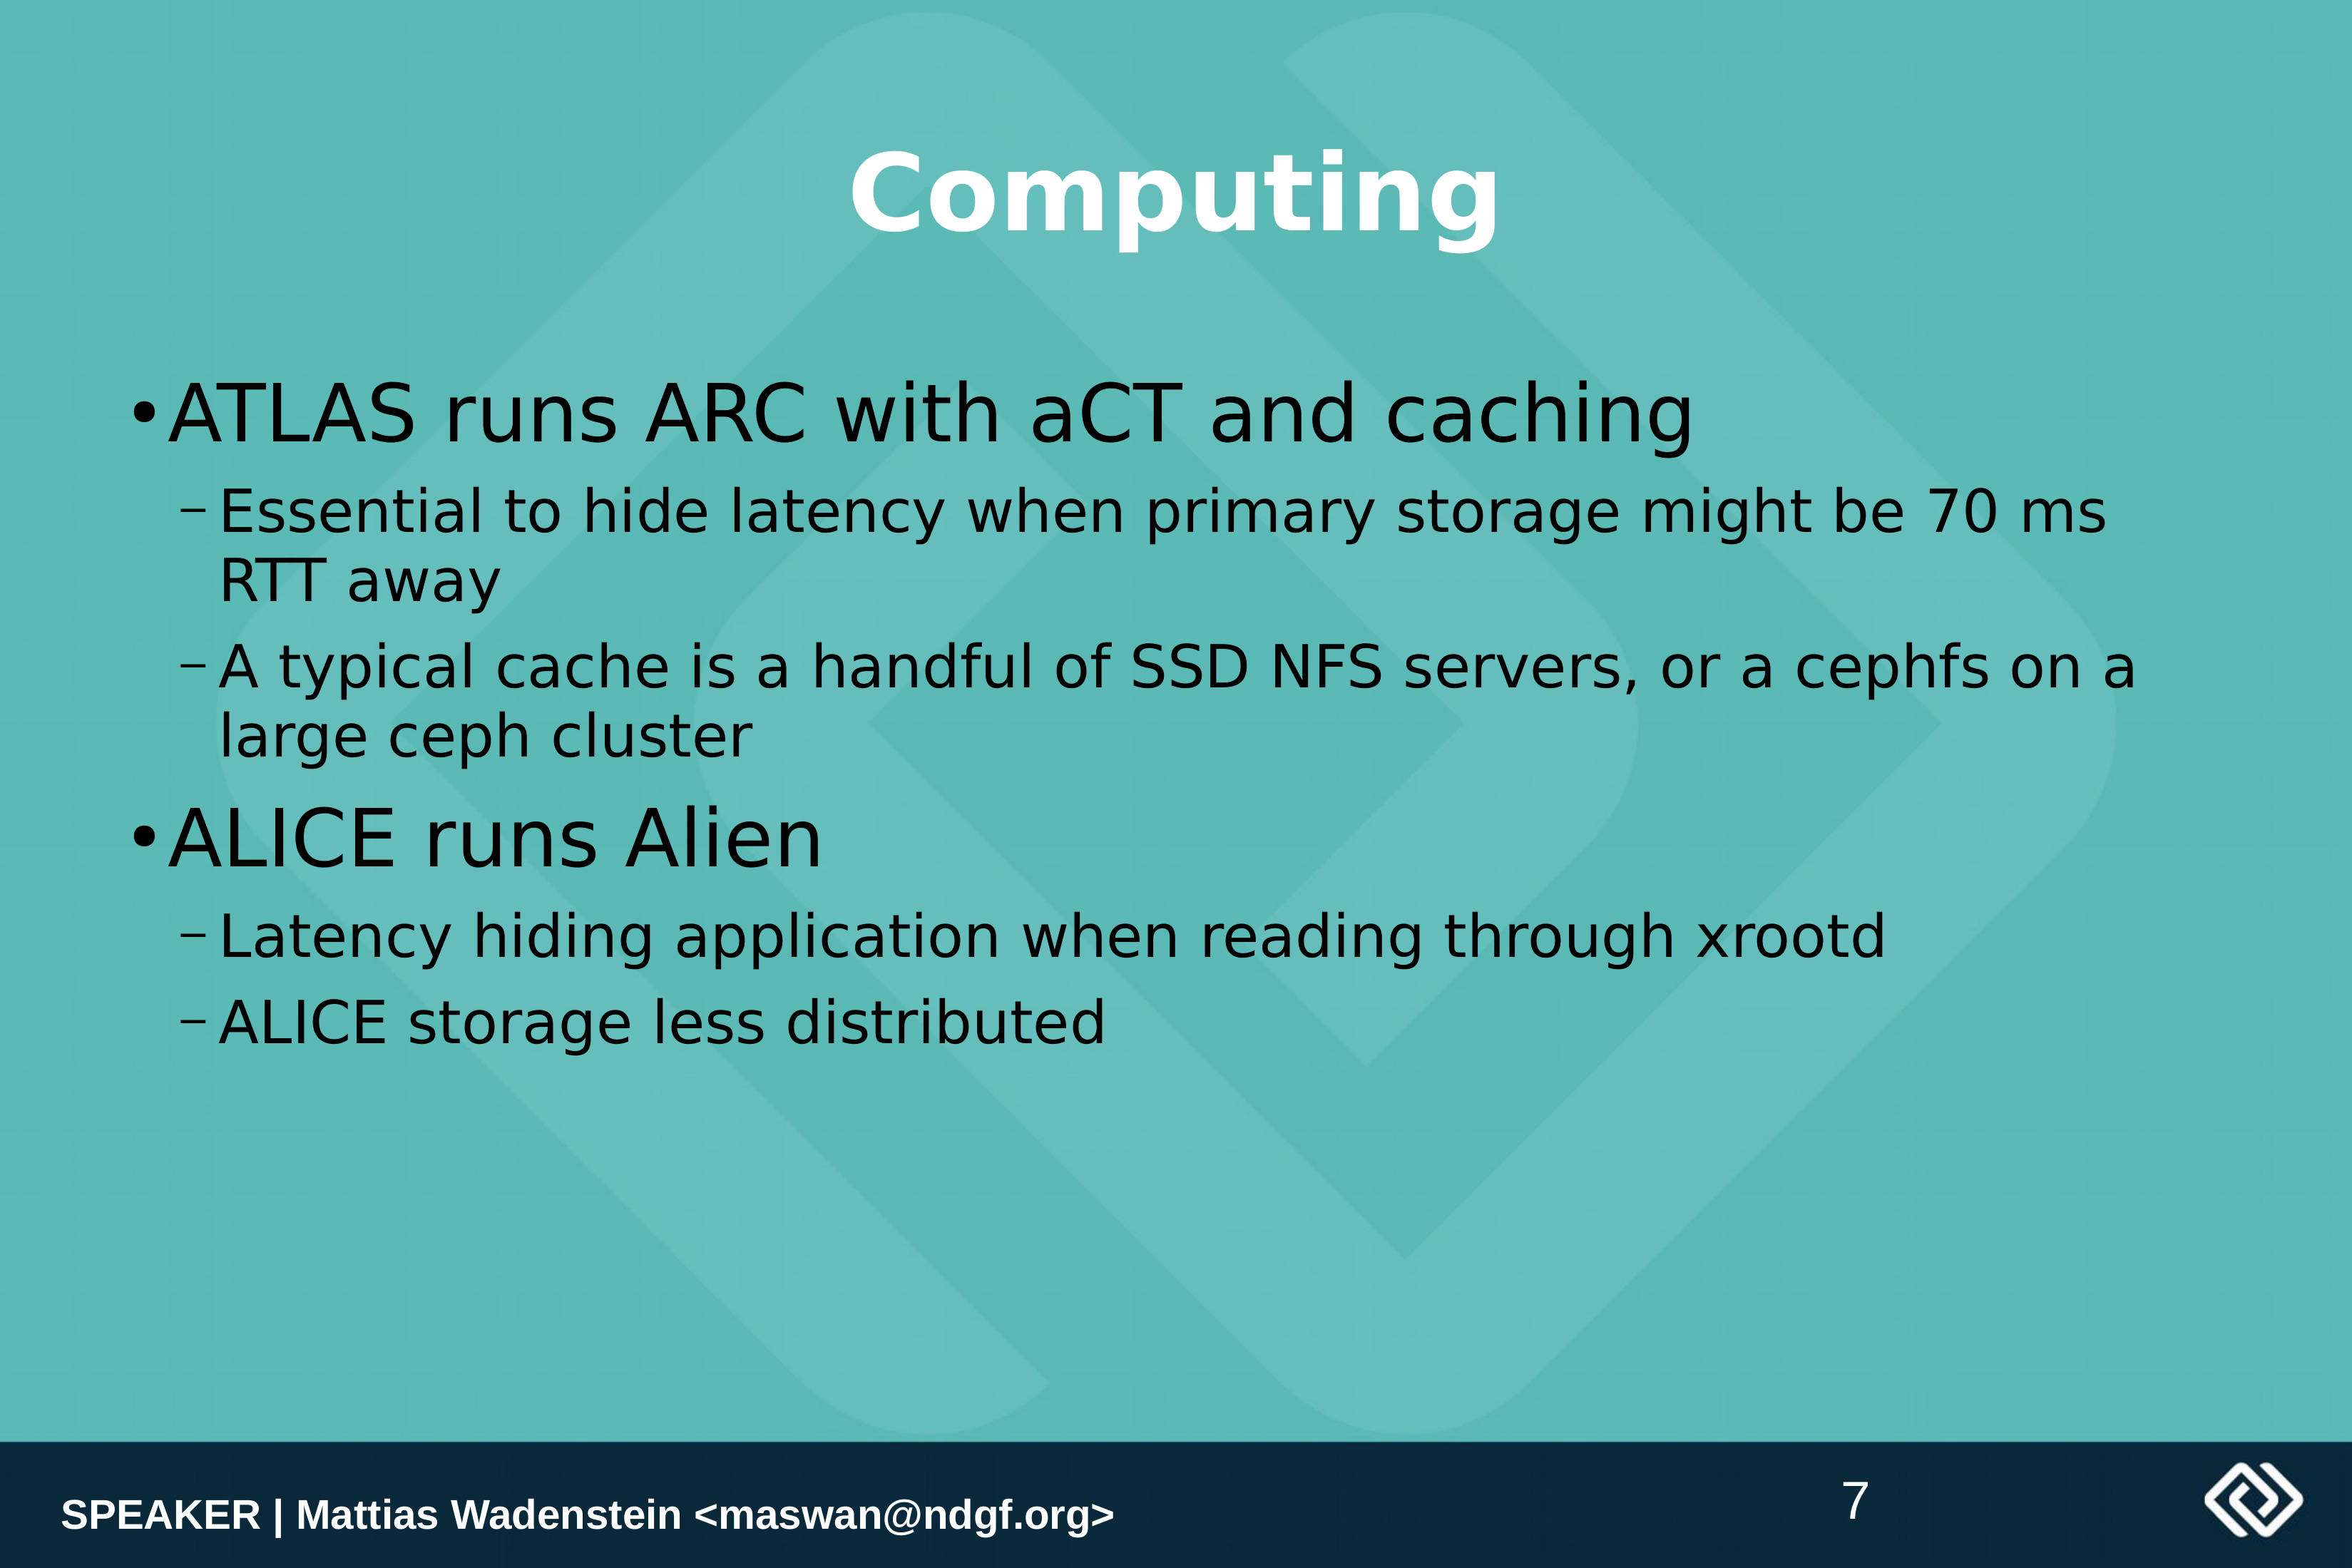

# Computing
ATLAS runs ARC with aCT and caching
Essential to hide latency when primary storage might be 70 ms RTT away
A typical cache is a handful of SSD NFS servers, or a cephfs on a large ceph cluster
ALICE runs Alien
Latency hiding application when reading through xrootd
ALICE storage less distributed